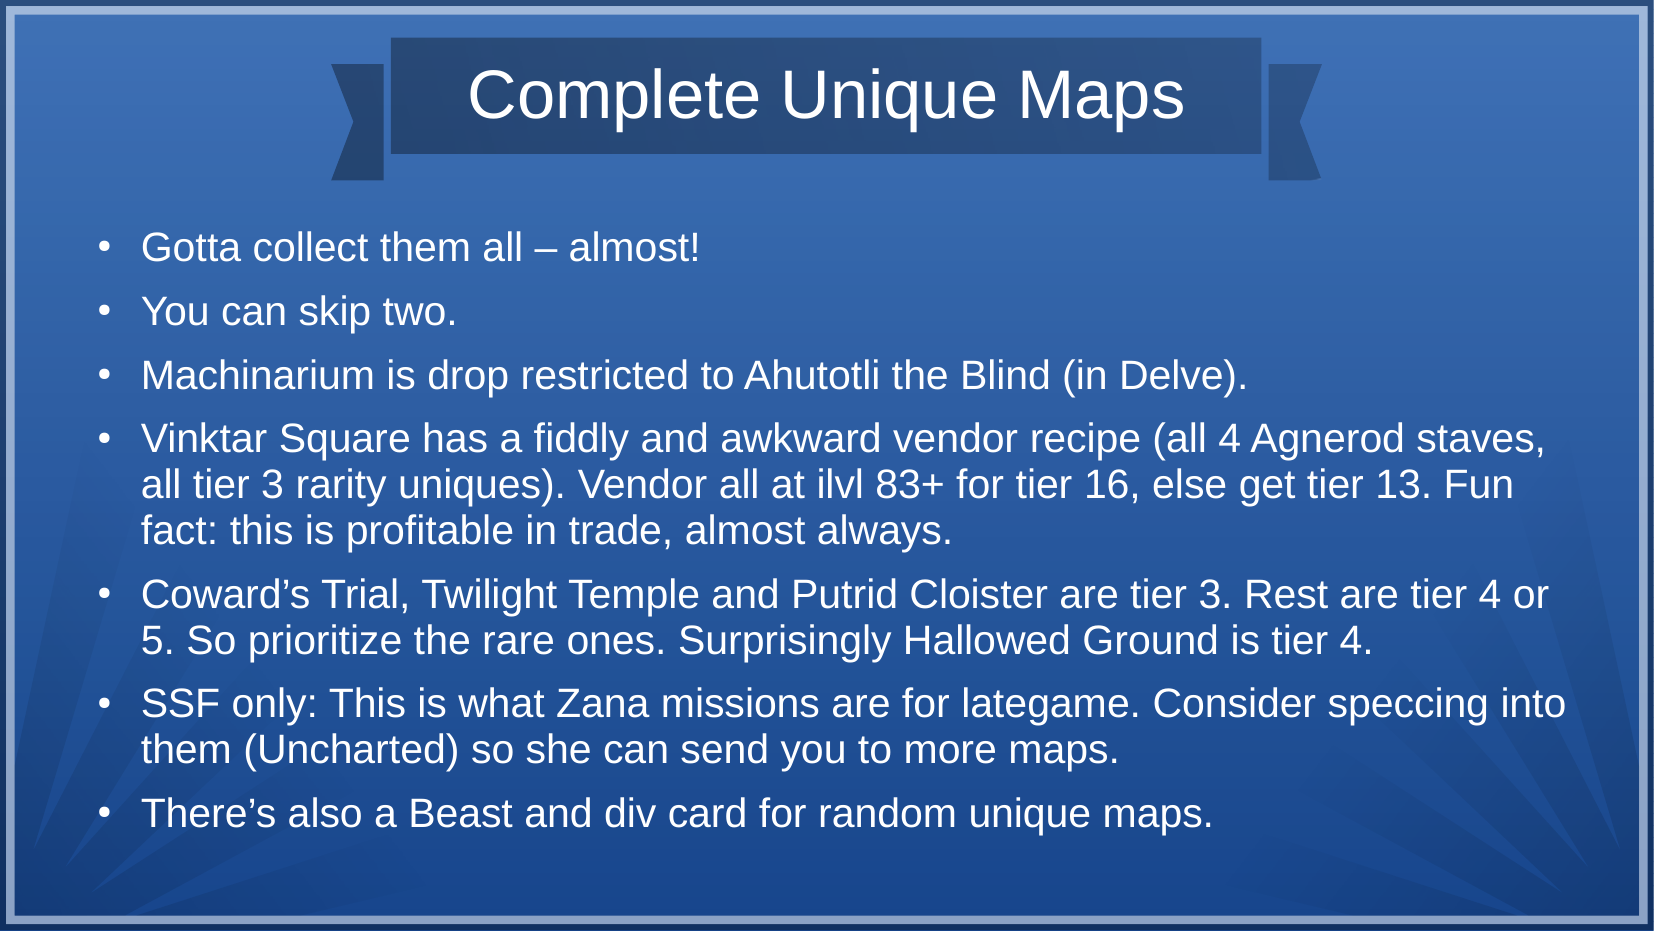

# Complete Unique Maps
Gotta collect them all – almost!
You can skip two.
Machinarium is drop restricted to Ahutotli the Blind (in Delve).
Vinktar Square has a fiddly and awkward vendor recipe (all 4 Agnerod staves, all tier 3 rarity uniques). Vendor all at ilvl 83+ for tier 16, else get tier 13. Fun fact: this is profitable in trade, almost always.
Coward’s Trial, Twilight Temple and Putrid Cloister are tier 3. Rest are tier 4 or 5. So prioritize the rare ones. Surprisingly Hallowed Ground is tier 4.
SSF only: This is what Zana missions are for lategame. Consider speccing into them (Uncharted) so she can send you to more maps.
There’s also a Beast and div card for random unique maps.